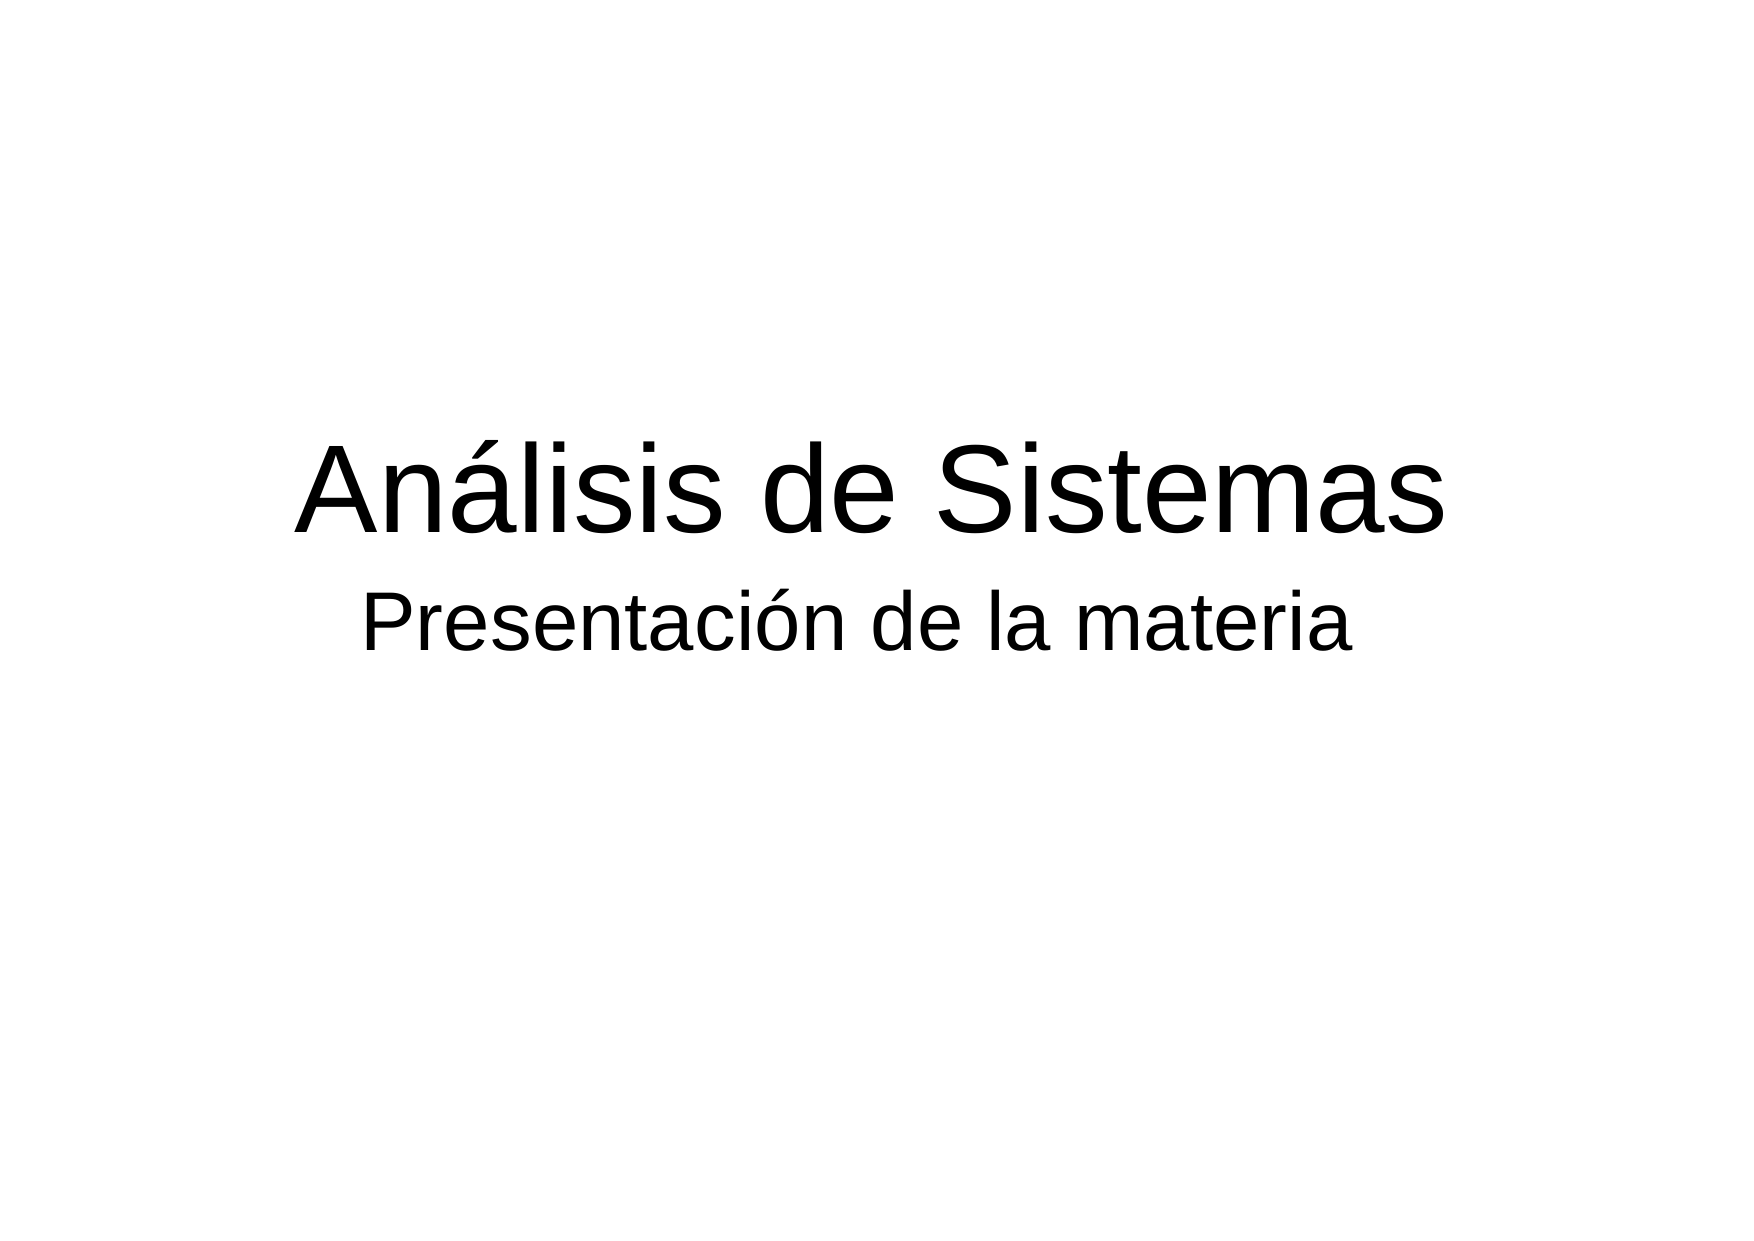

# Análisis de Sistemas
Presentación de la materia